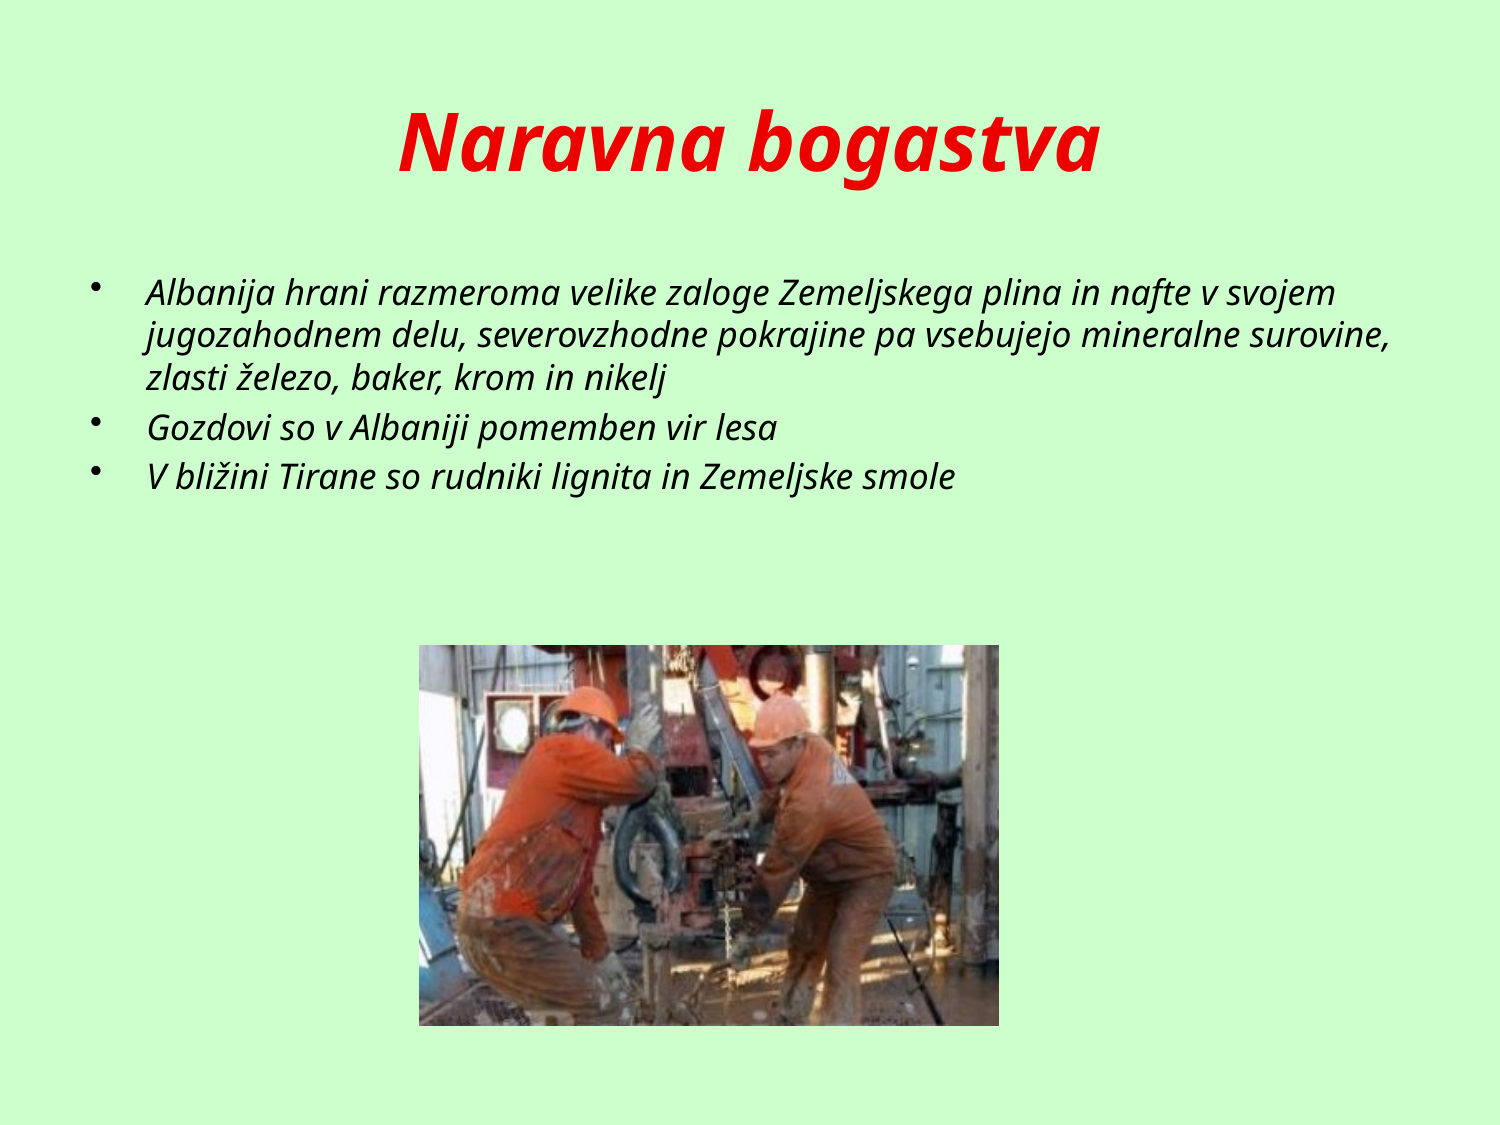

# Naravna bogastva
Albanija hrani razmeroma velike zaloge Zemeljskega plina in nafte v svojem jugozahodnem delu, severovzhodne pokrajine pa vsebujejo mineralne surovine, zlasti železo, baker, krom in nikelj
Gozdovi so v Albaniji pomemben vir lesa
V bližini Tirane so rudniki lignita in Zemeljske smole